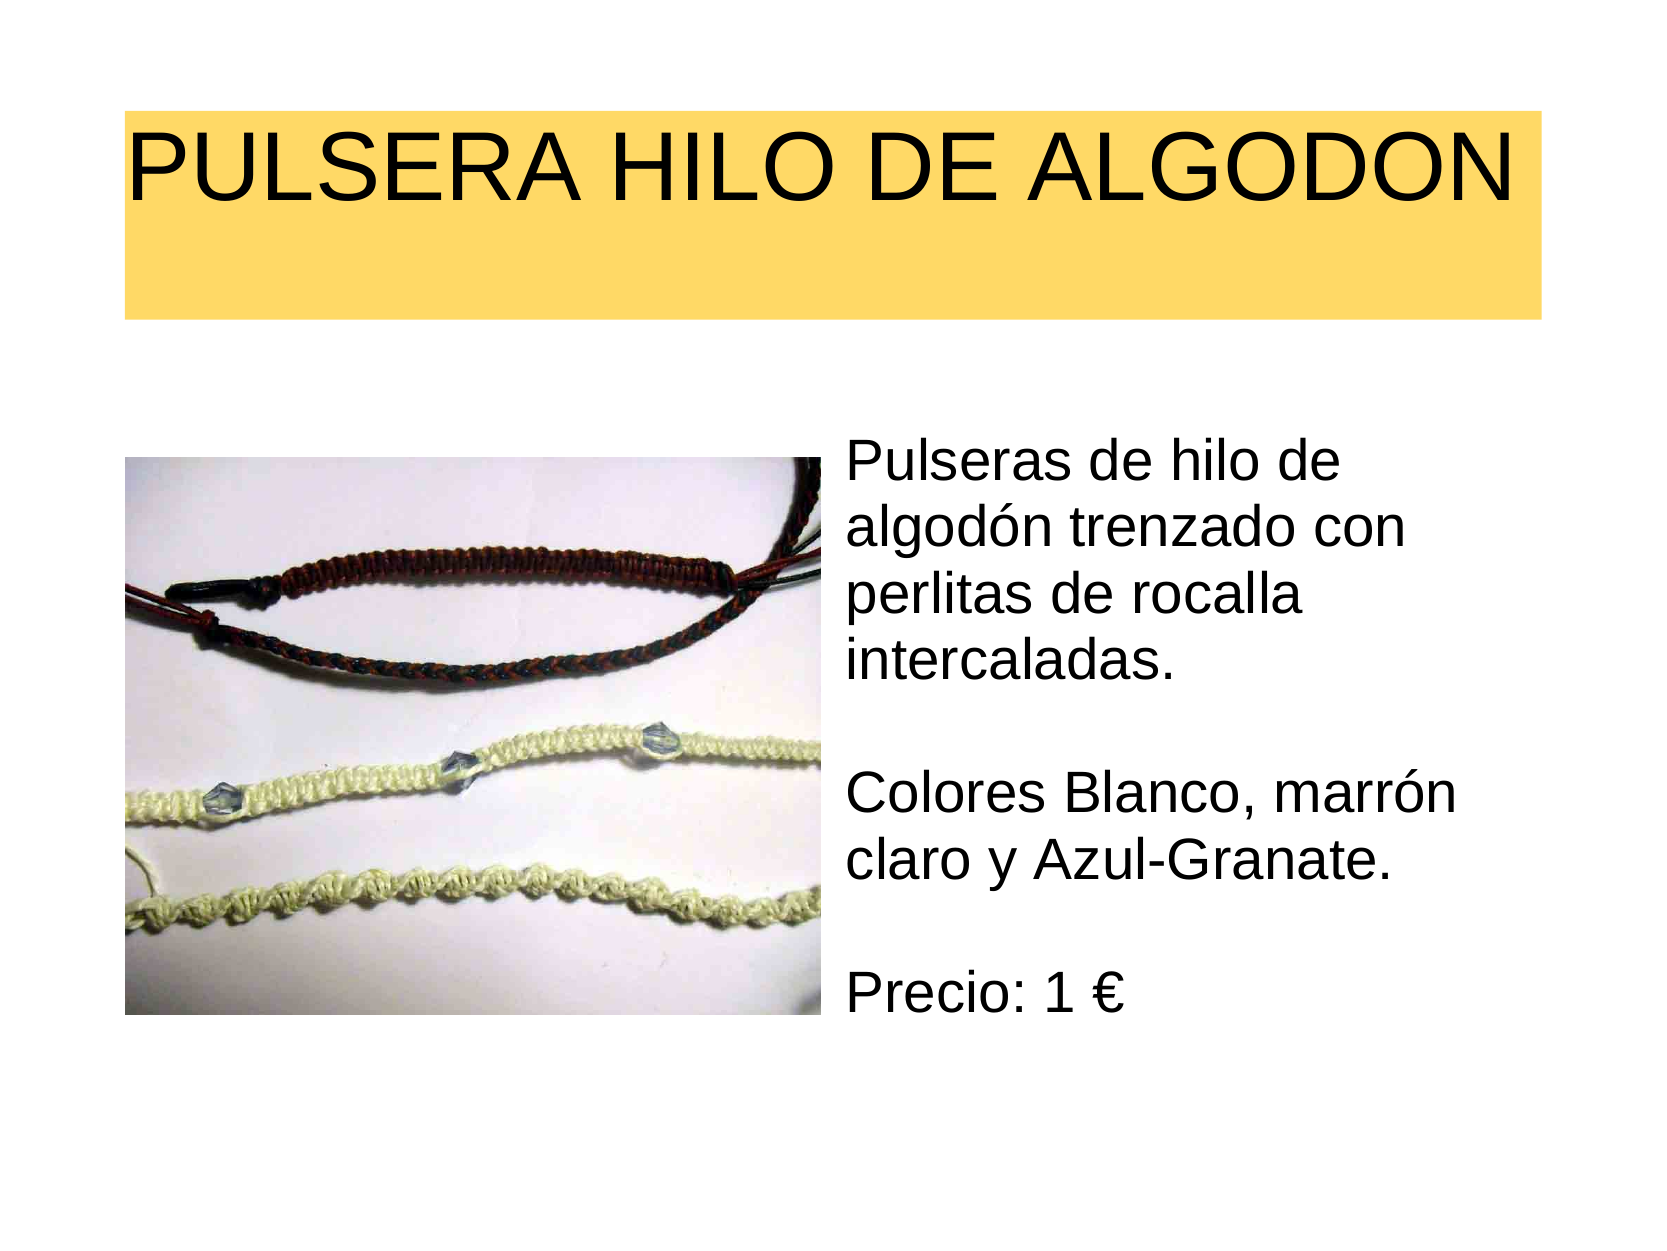

# PULSERA HILO DE ALGODON
Pulseras de hilo de algodón trenzado con perlitas de rocalla intercaladas.
Colores Blanco, marrón claro y Azul-Granate.
Precio: 1 €